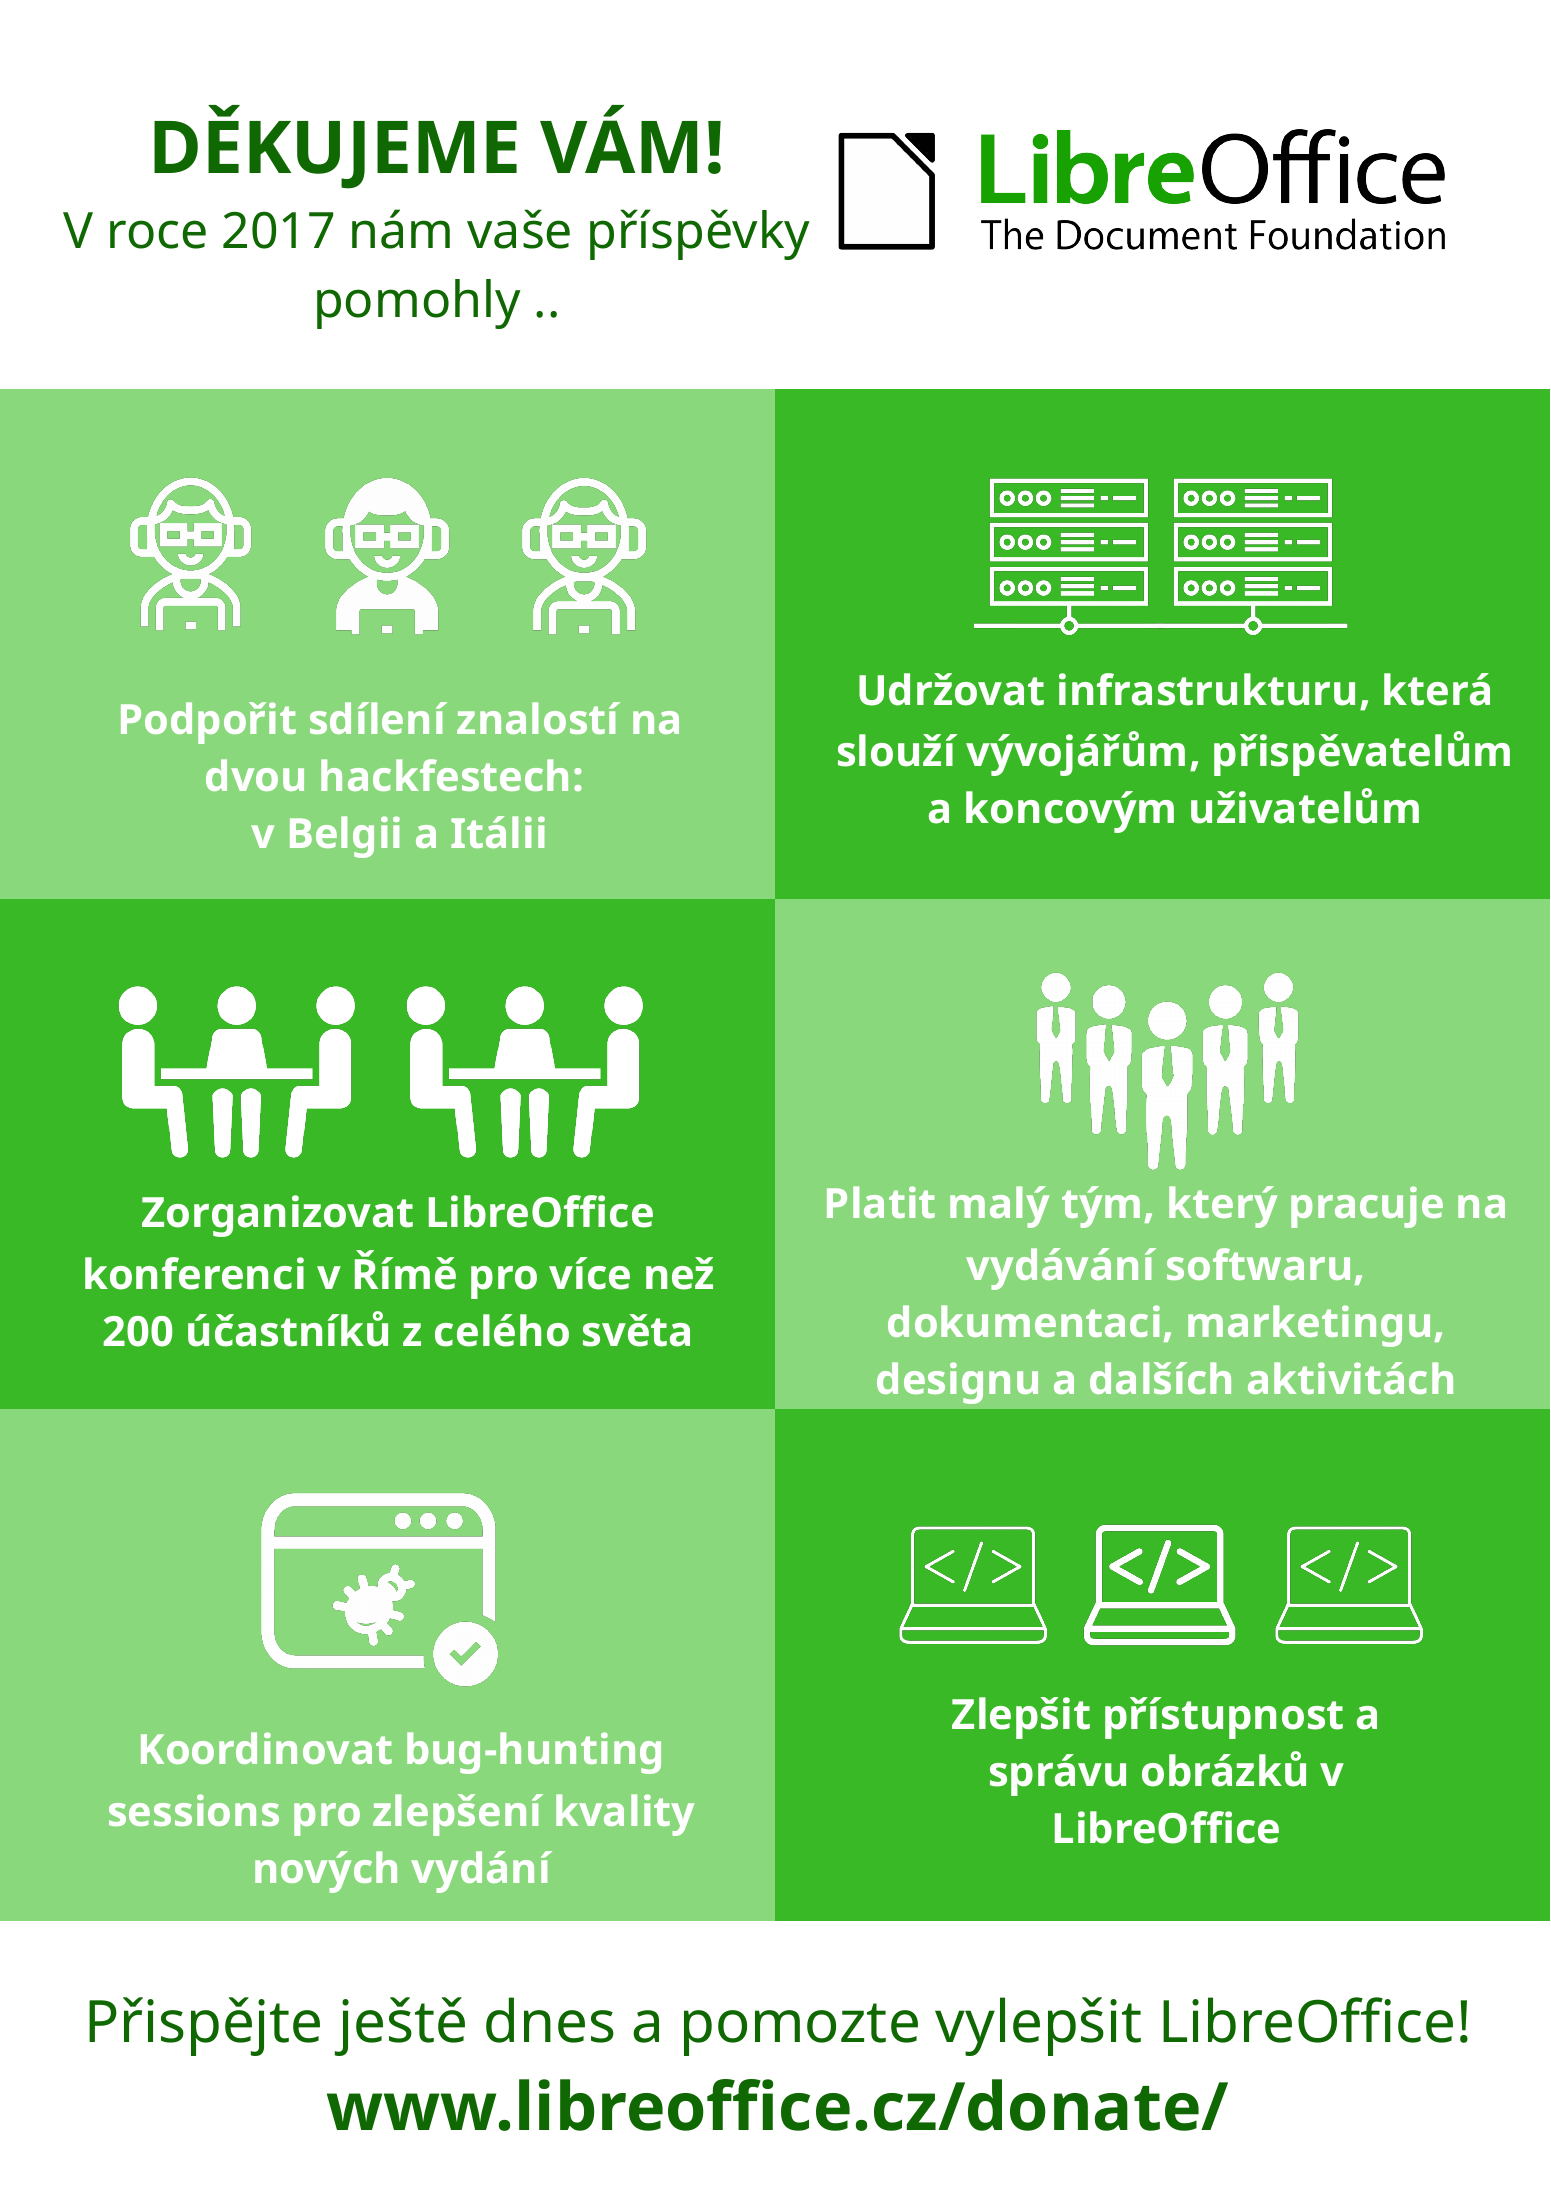

DĚKUJEME VÁM!
V roce 2017 nám vaše příspěvky pomohly ..
﻿Udržovat infrastrukturu, která slouží vývojářům, přispěvatelům a koncovým uživatelům
Podpořit sdílení znalostí na dvou hackfestech:
v Belgii a Itálii
﻿Platit malý tým, který pracuje na vydávání softwaru, dokumentaci, marketingu, designu a dalších aktivitách
﻿Zorganizovat LibreOffice konferenci v Římě pro více než 200 účastníků z celého světa
Zlepšit přístupnost a správu obrázků v LibreOffice
﻿Koordinovat bug-hunting sessions pro zlepšení kvality nových vydání
Přispějte ještě dnes a pomozte vylepšit LibreOffice!
www.libreoffice.cz/donate/